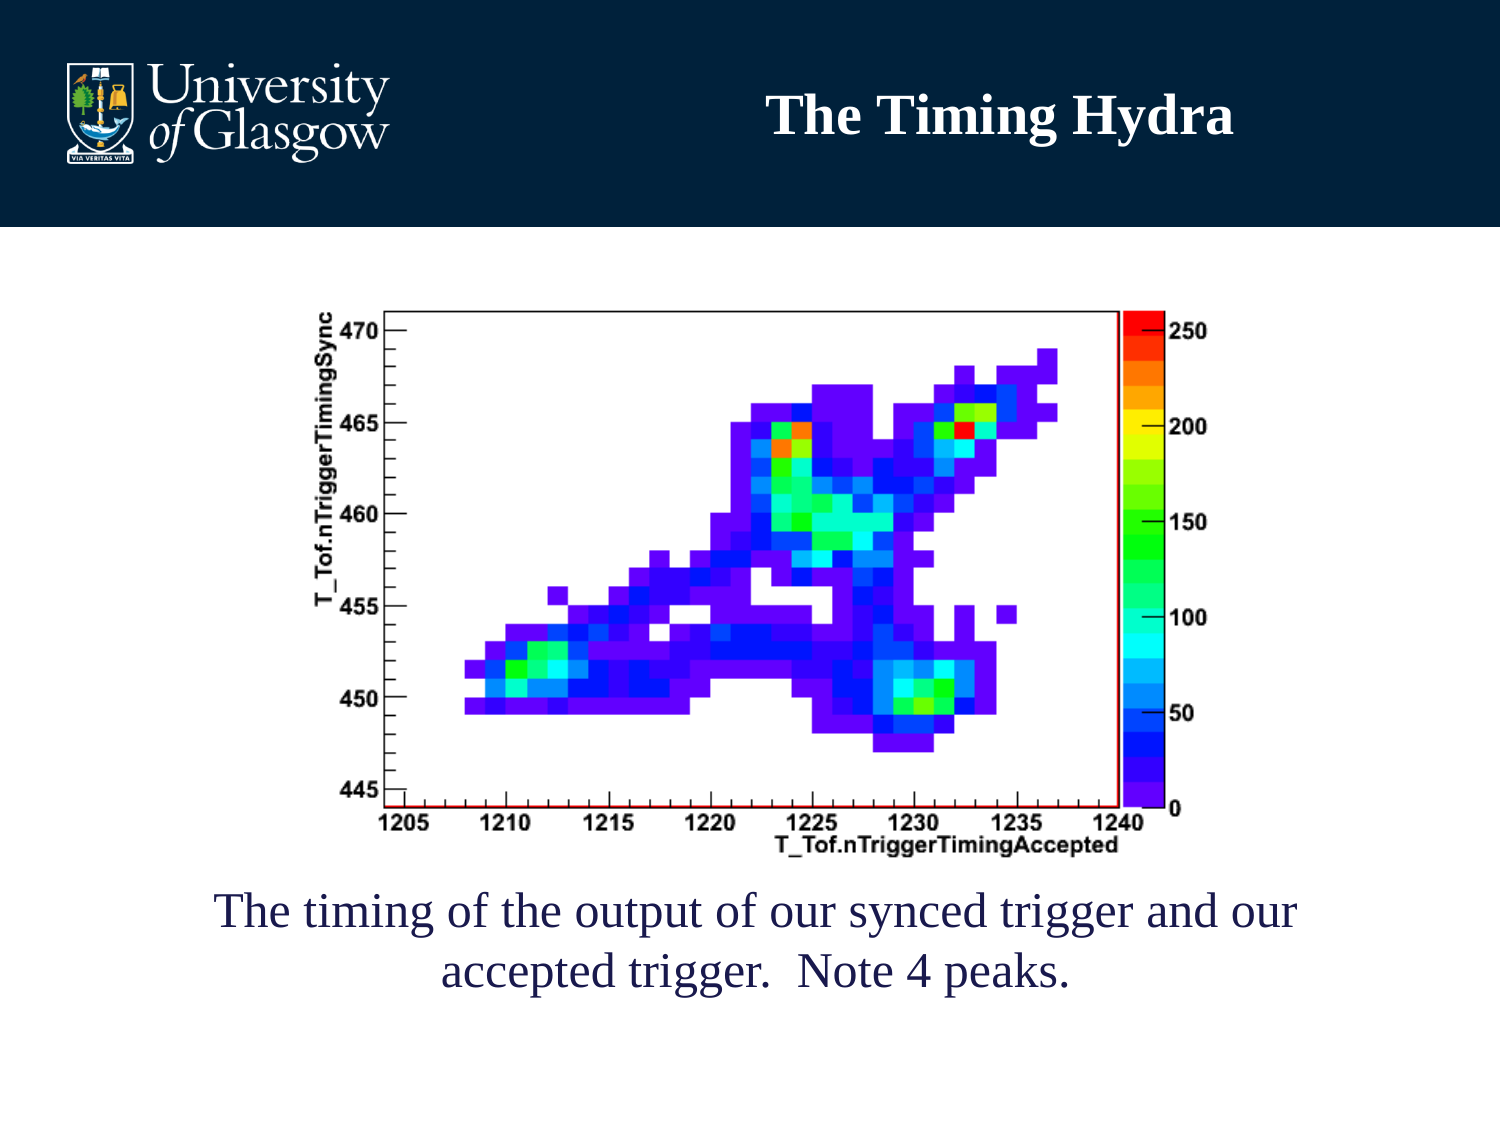

# The Timing Hydra
The timing of the output of our synced trigger and our accepted trigger. Note 4 peaks.